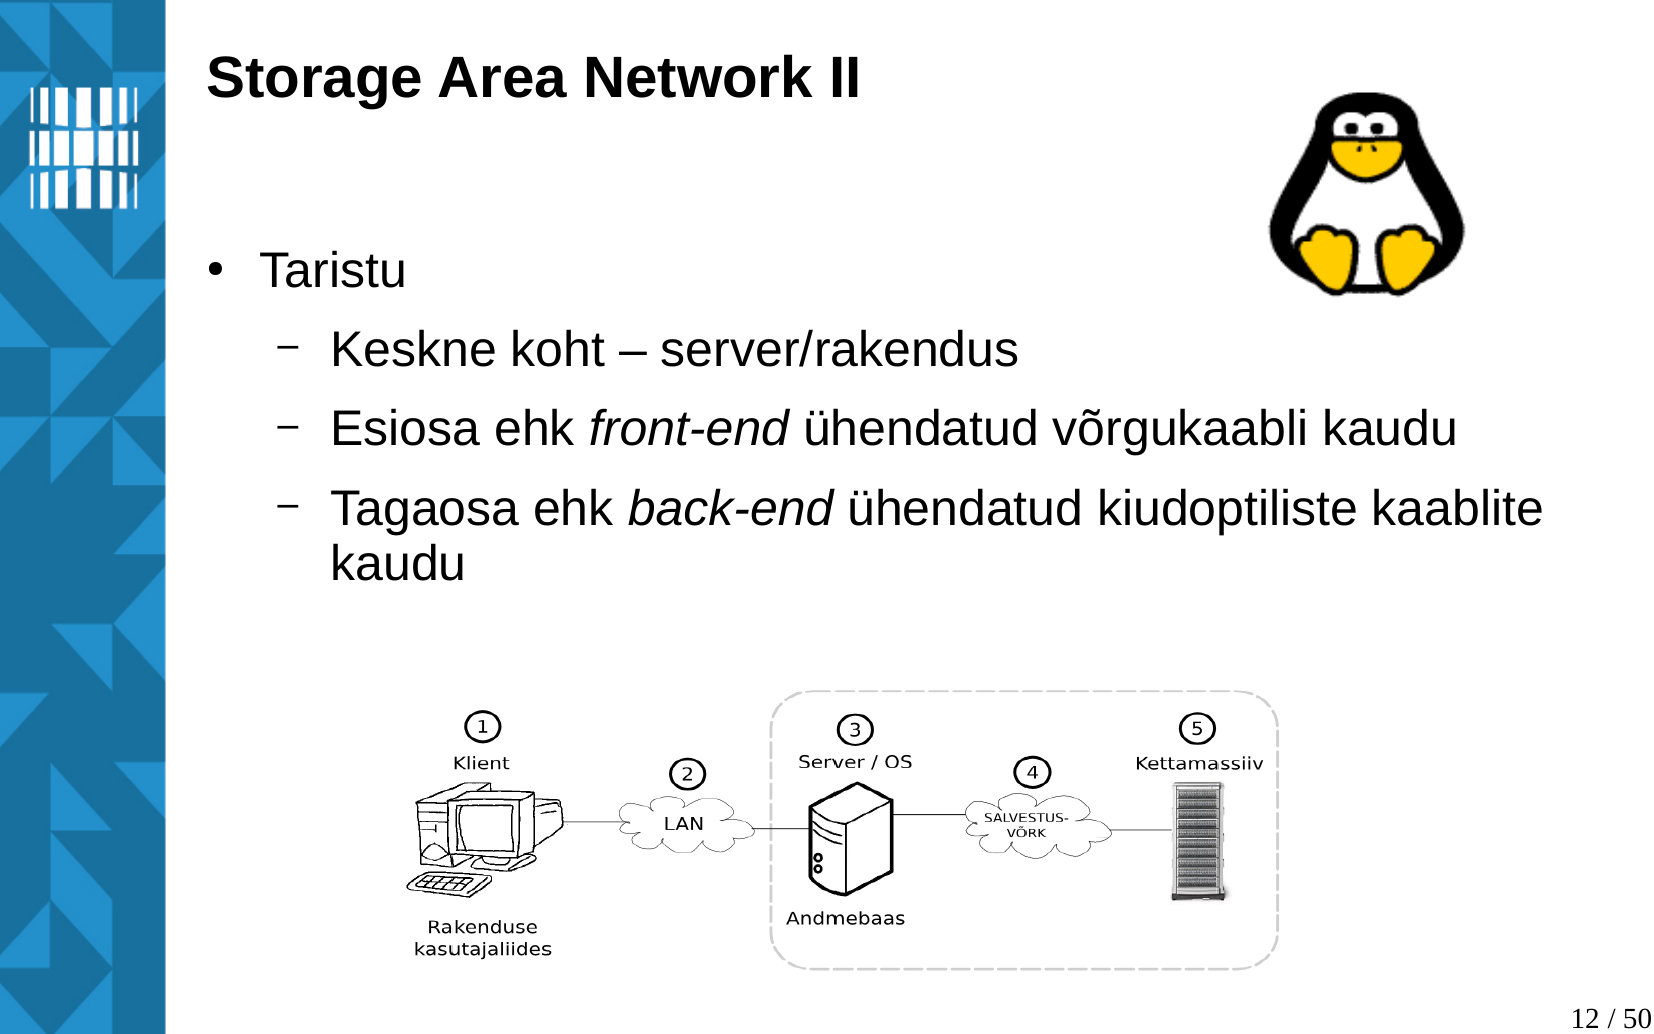

# Storage Area Network II
Taristu
Keskne koht – server/rakendus
Esiosa ehk front-end ühendatud võrgukaabli kaudu
Tagaosa ehk back-end ühendatud kiudoptiliste kaablite kaudu